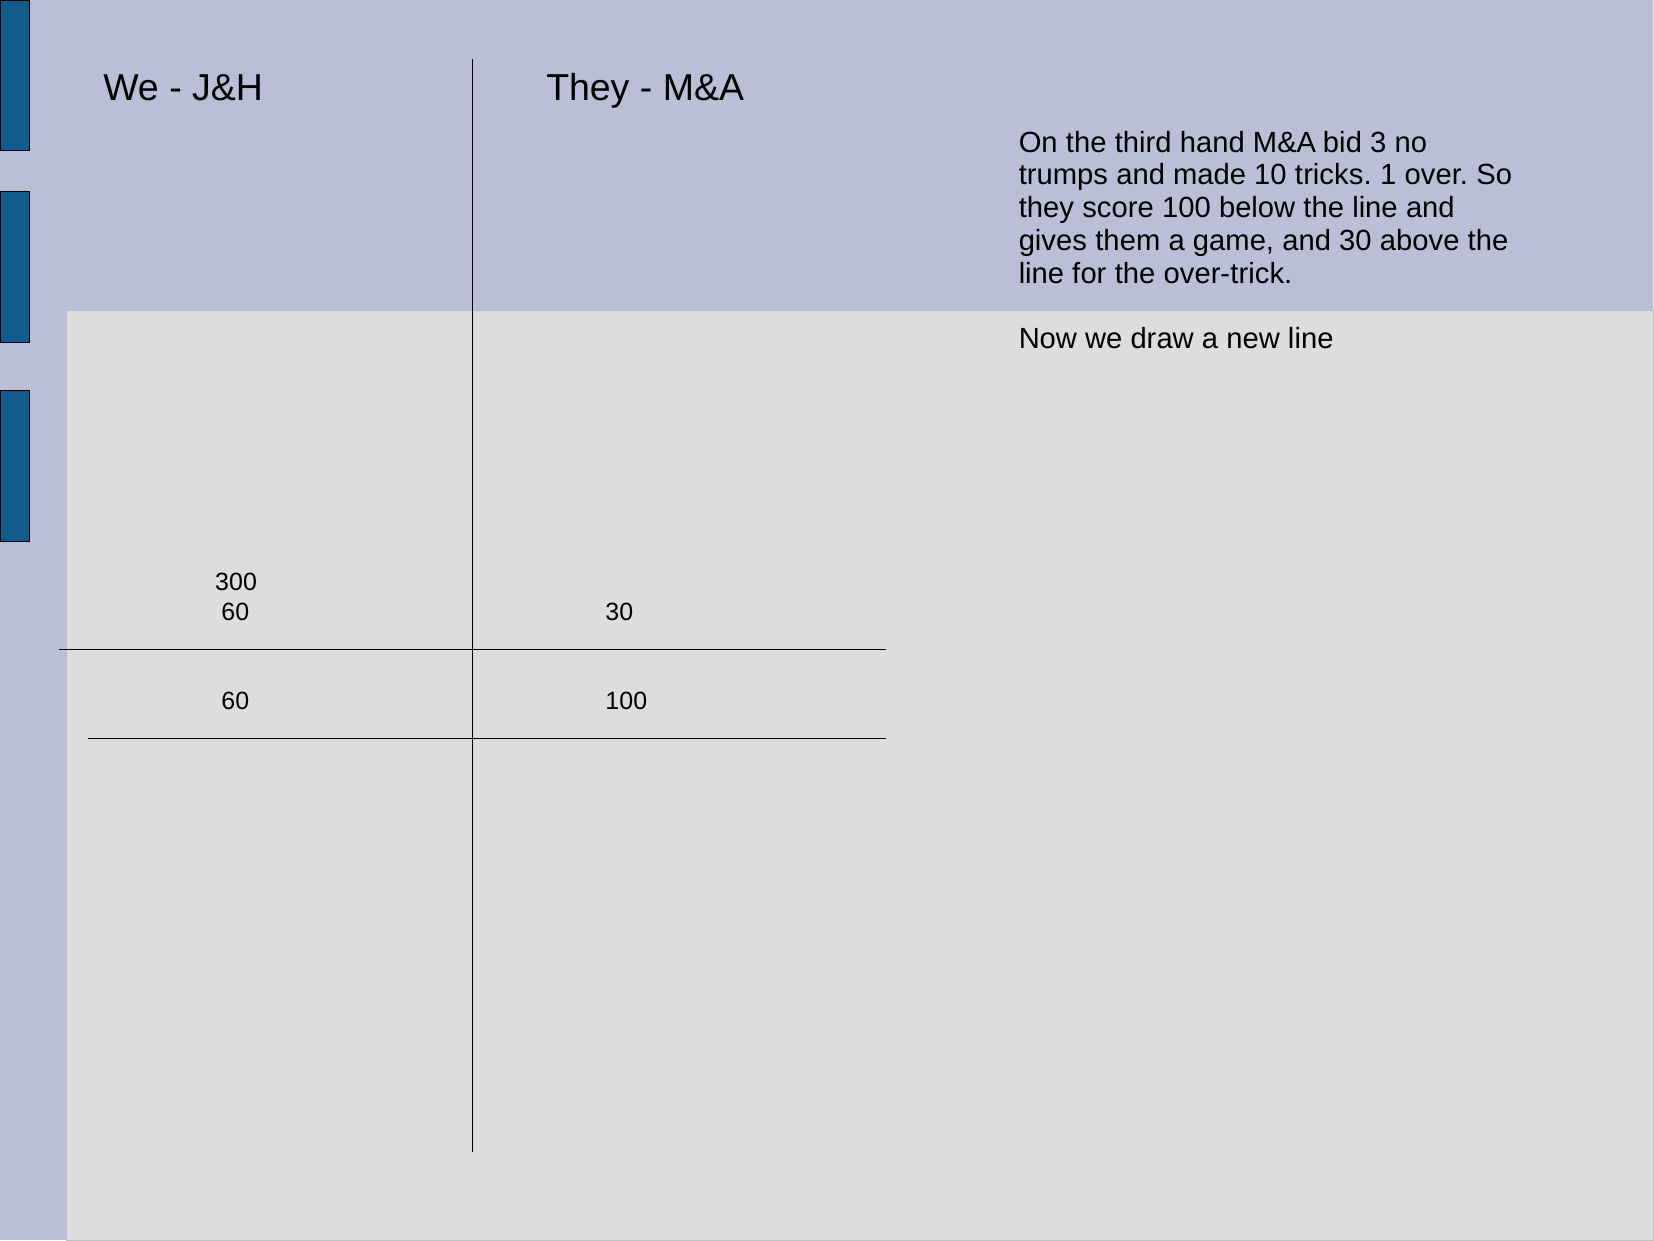

We - J&H
They - M&A
On the third hand M&A bid 3 no trumps and made 10 tricks. 1 over. So they score 100 below the line and gives them a game, and 30 above the line for the over-trick.
Now we draw a new line
300
60
30
60
100